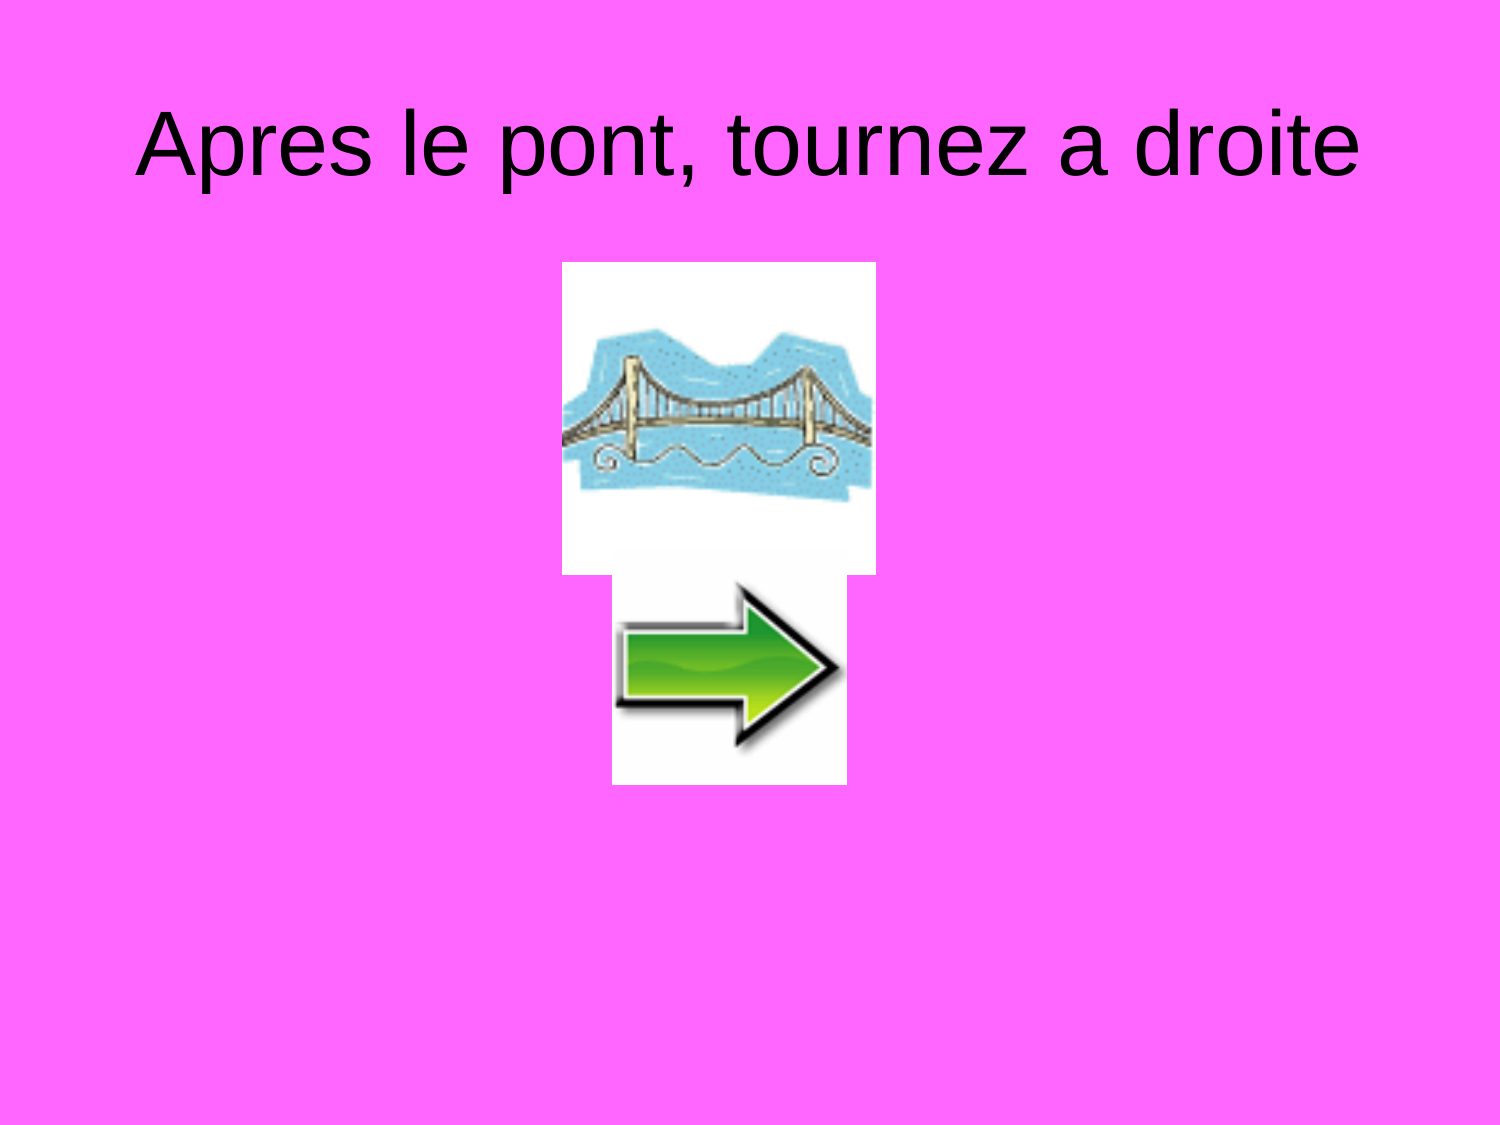

# Apres le pont, tournez a droite